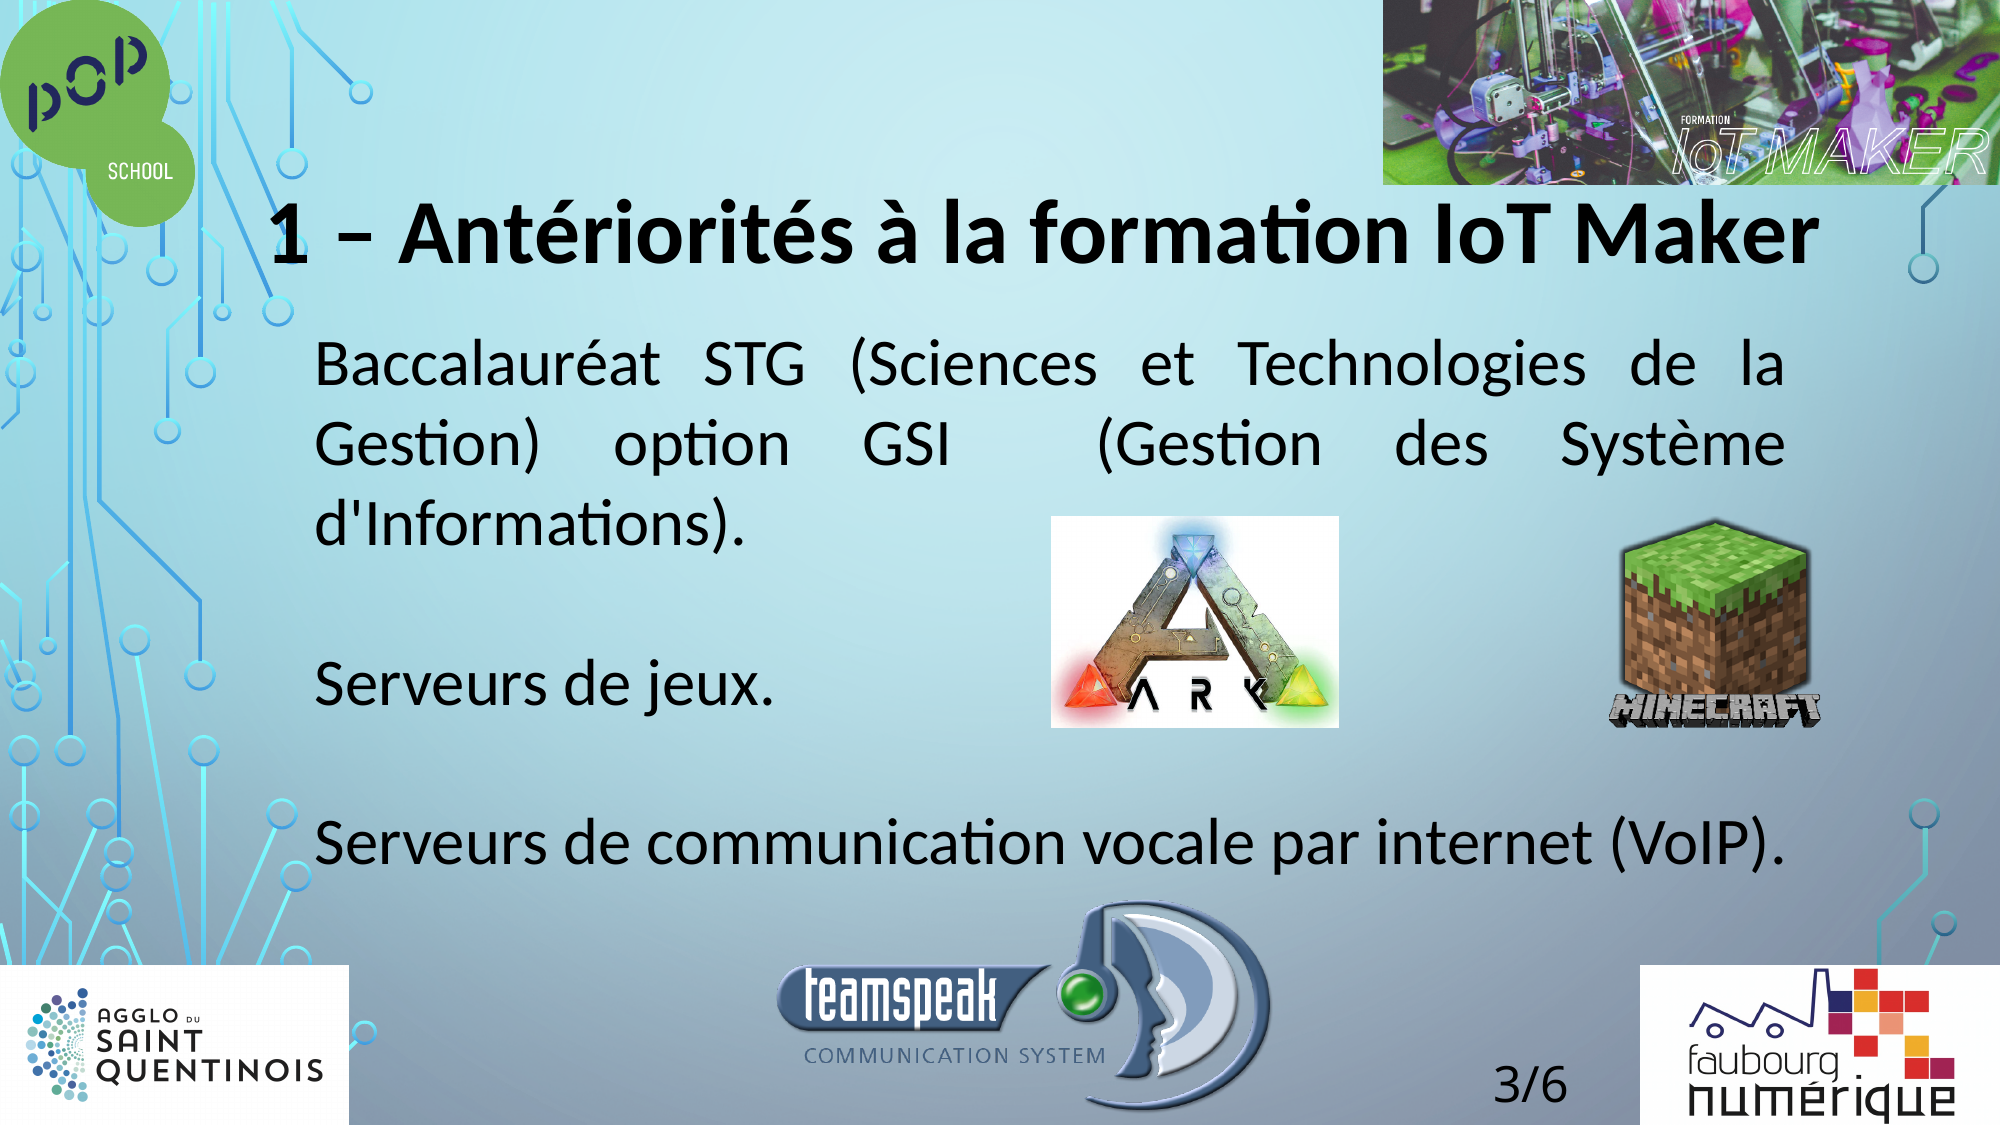

1 – Antériorités à la formation IoT Maker
Baccalauréat STG (Sciences et Technologies de la Gestion) option GSI (Gestion des Système d'Informations).
Serveurs de jeux.
Serveurs de communication vocale par internet (VoIP).
3/6